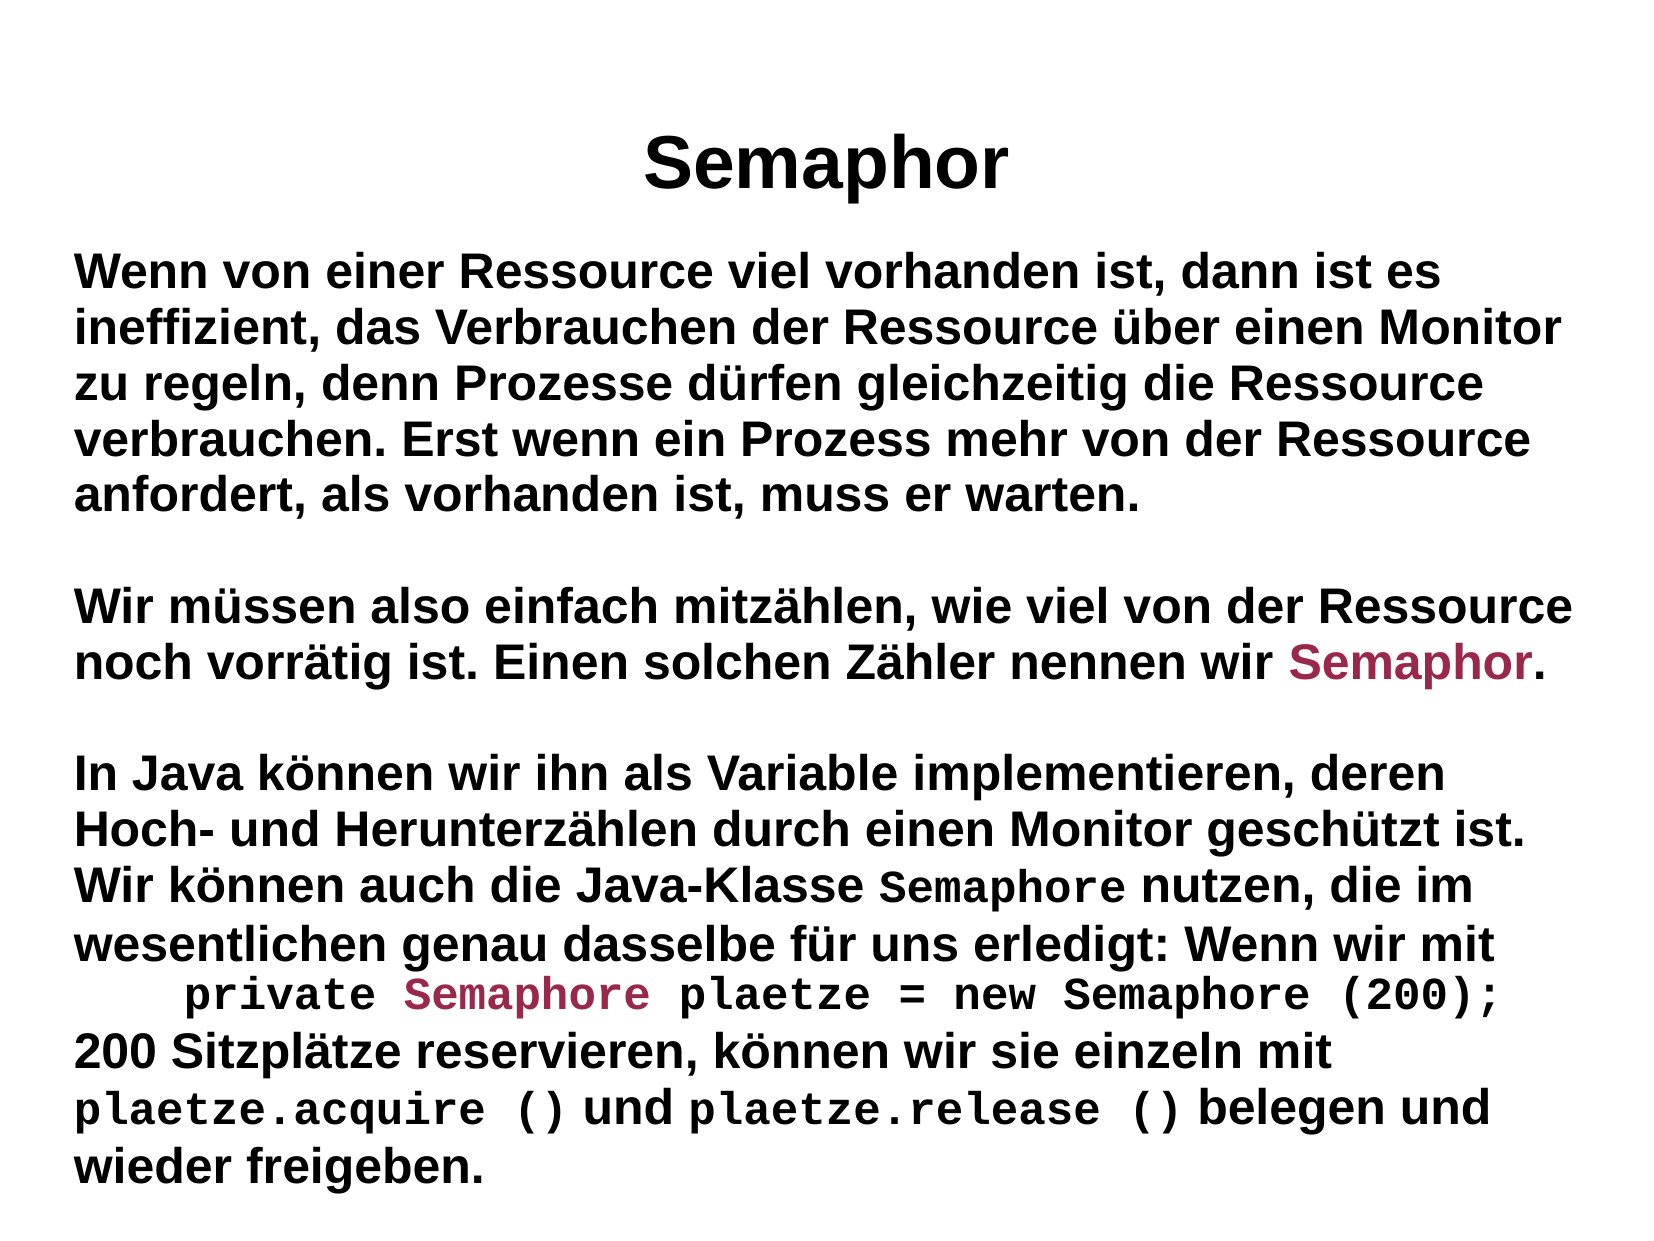

# Semaphor
Wenn von einer Ressource viel vorhanden ist, dann ist es ineffizient, das Verbrauchen der Ressource über einen Monitor zu regeln, denn Prozesse dürfen gleichzeitig die Ressource verbrauchen. Erst wenn ein Prozess mehr von der Ressource anfordert, als vorhanden ist, muss er warten.
Wir müssen also einfach mitzählen, wie viel von der Ressource noch vorrätig ist. Einen solchen Zähler nennen wir Semaphor.
In Java können wir ihn als Variable implementieren, deren Hoch- und Herunterzählen durch einen Monitor geschützt ist.
Wir können auch die Java-Klasse Semaphore nutzen, die im wesentlichen genau dasselbe für uns erledigt: Wenn wir mit
 private Semaphore plaetze = new Semaphore (200);
200 Sitzplätze reservieren, können wir sie einzeln mit plaetze.acquire () und plaetze.release () belegen und wieder freigeben.